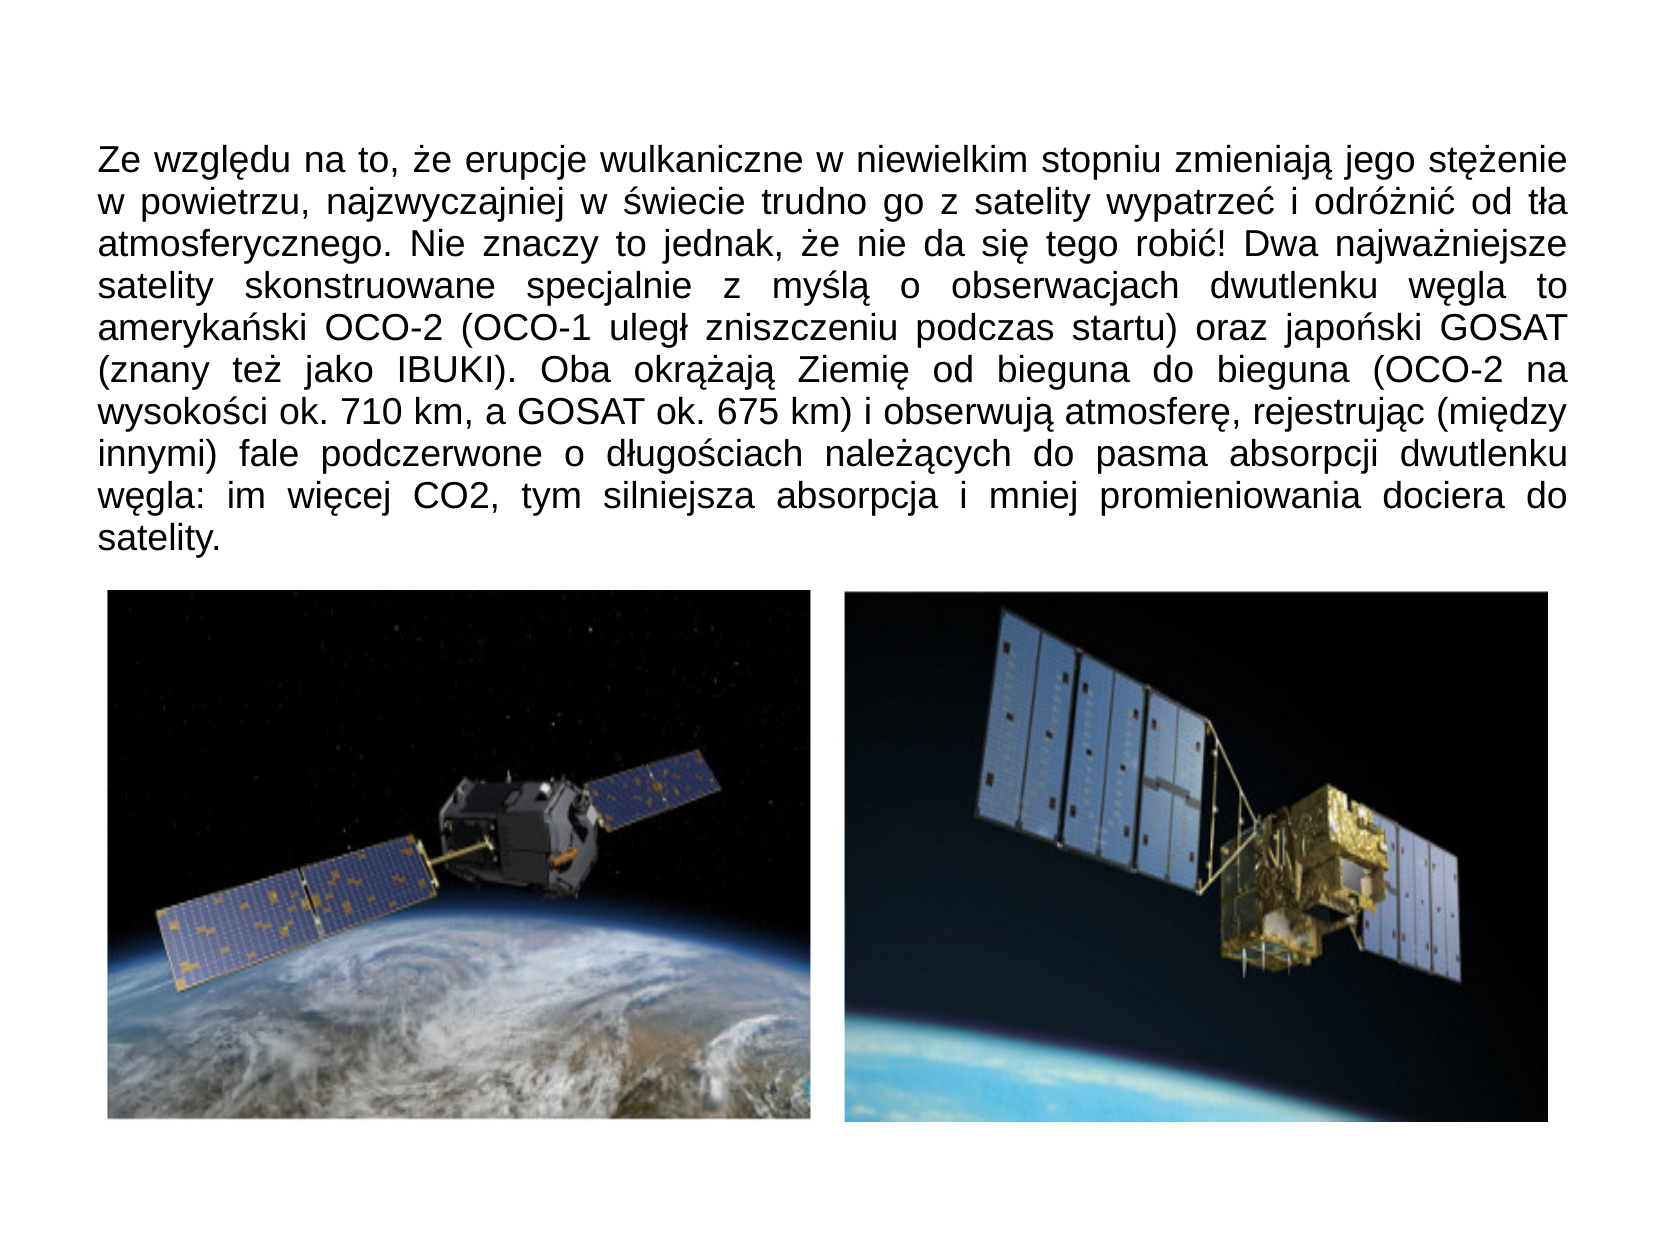

Ze względu na to, że erupcje wulkaniczne w niewielkim stopniu zmieniają jego stężenie w powietrzu, najzwyczajniej w świecie trudno go z satelity wypatrzeć i odróżnić od tła atmosferycznego. Nie znaczy to jednak, że nie da się tego robić! Dwa najważniejsze satelity skonstruowane specjalnie z myślą o obserwacjach dwutlenku węgla to amerykański OCO-2 (OCO-1 uległ zniszczeniu podczas startu) oraz japoński GOSAT (znany też jako IBUKI). Oba okrążają Ziemię od bieguna do bieguna (OCO-2 na wysokości ok. 710 km, a GOSAT ok. 675 km) i obserwują atmosferę, rejestrując (między innymi) fale podczerwone o długościach należących do pasma absorpcji dwutlenku węgla: im więcej CO2, tym silniejsza absorpcja i mniej promieniowania dociera do satelity.